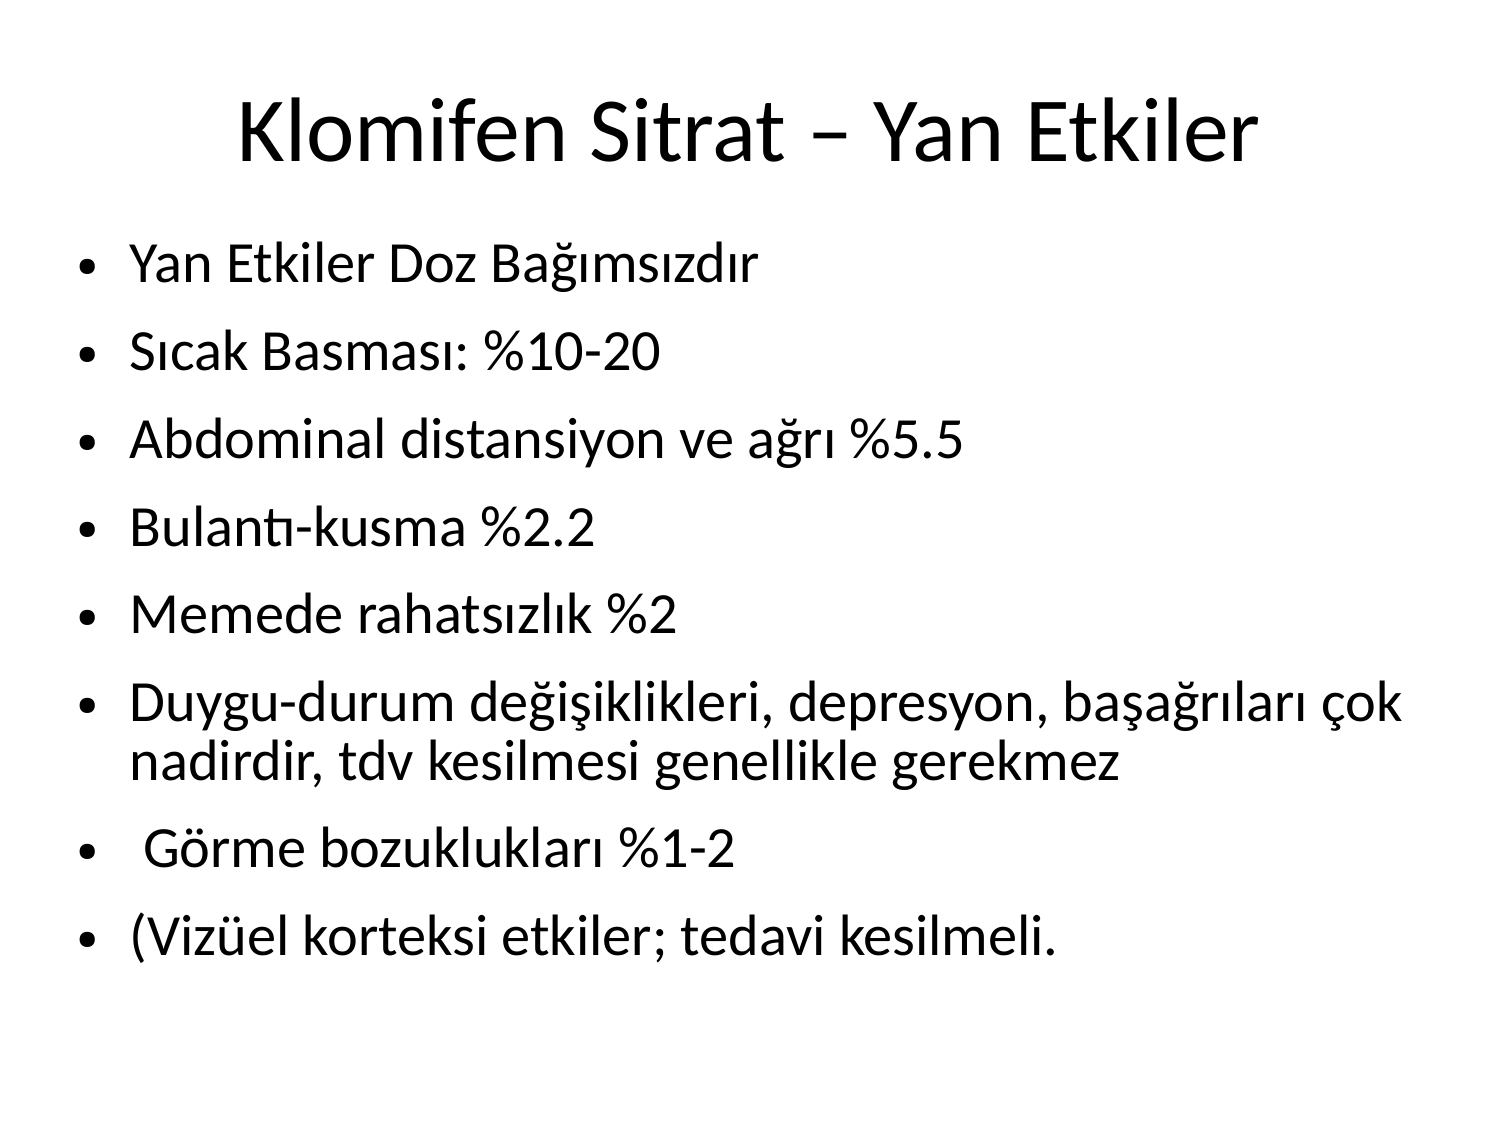

# Klomifen Sitrat – Yan Etkiler
Yan Etkiler Doz Bağımsızdır
Sıcak Basması: %10-20
Abdominal distansiyon ve ağrı %5.5
Bulantı-kusma %2.2
Memede rahatsızlık %2
Duygu-durum değişiklikleri, depresyon, başağrıları çok nadirdir, tdv kesilmesi genellikle gerekmez
 Görme bozuklukları %1-2
(Vizüel korteksi etkiler; tedavi kesilmeli.